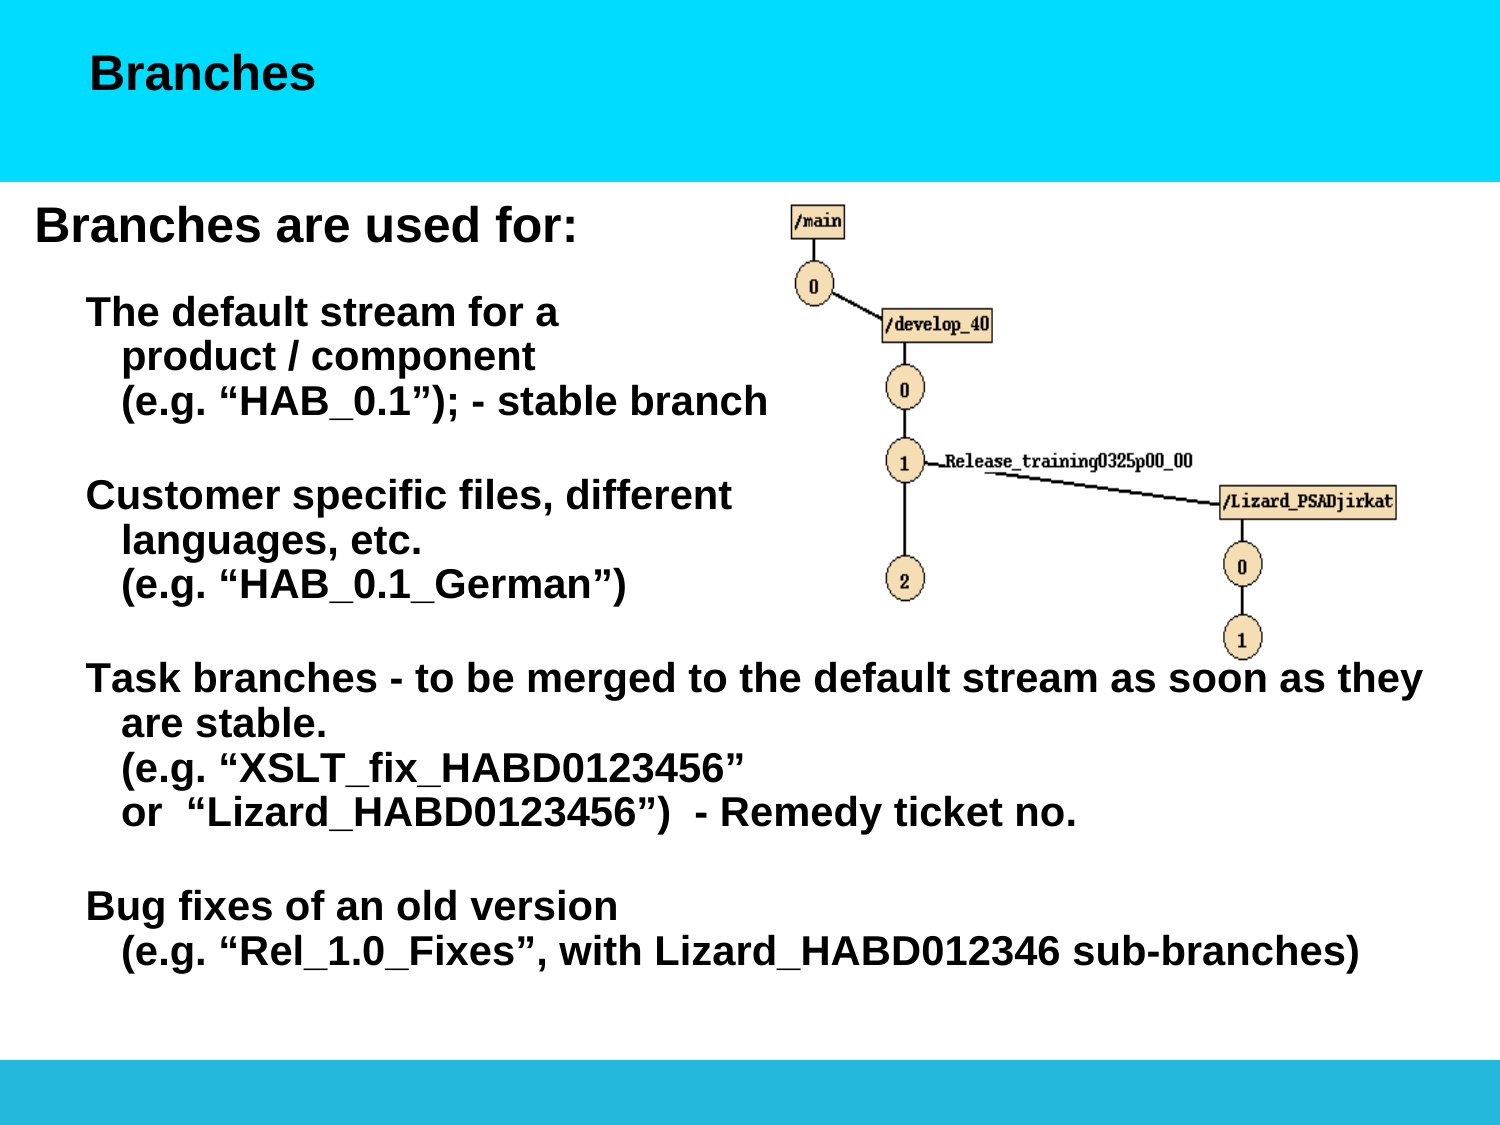

# Branches
Branches are used for:
The default stream for a
product / component
(e.g. “HAB_0.1”); - stable branch
Customer specific files, different
languages, etc.
(e.g. “HAB_0.1_German”)
Task branches - to be merged to the default stream as soon as they are stable.
(e.g. “XSLT_fix_HABD0123456”
or “Lizard_HABD0123456”) - Remedy ticket no.
Bug fixes of an old version
(e.g. “Rel_1.0_Fixes”, with Lizard_HABD012346 sub-branches)